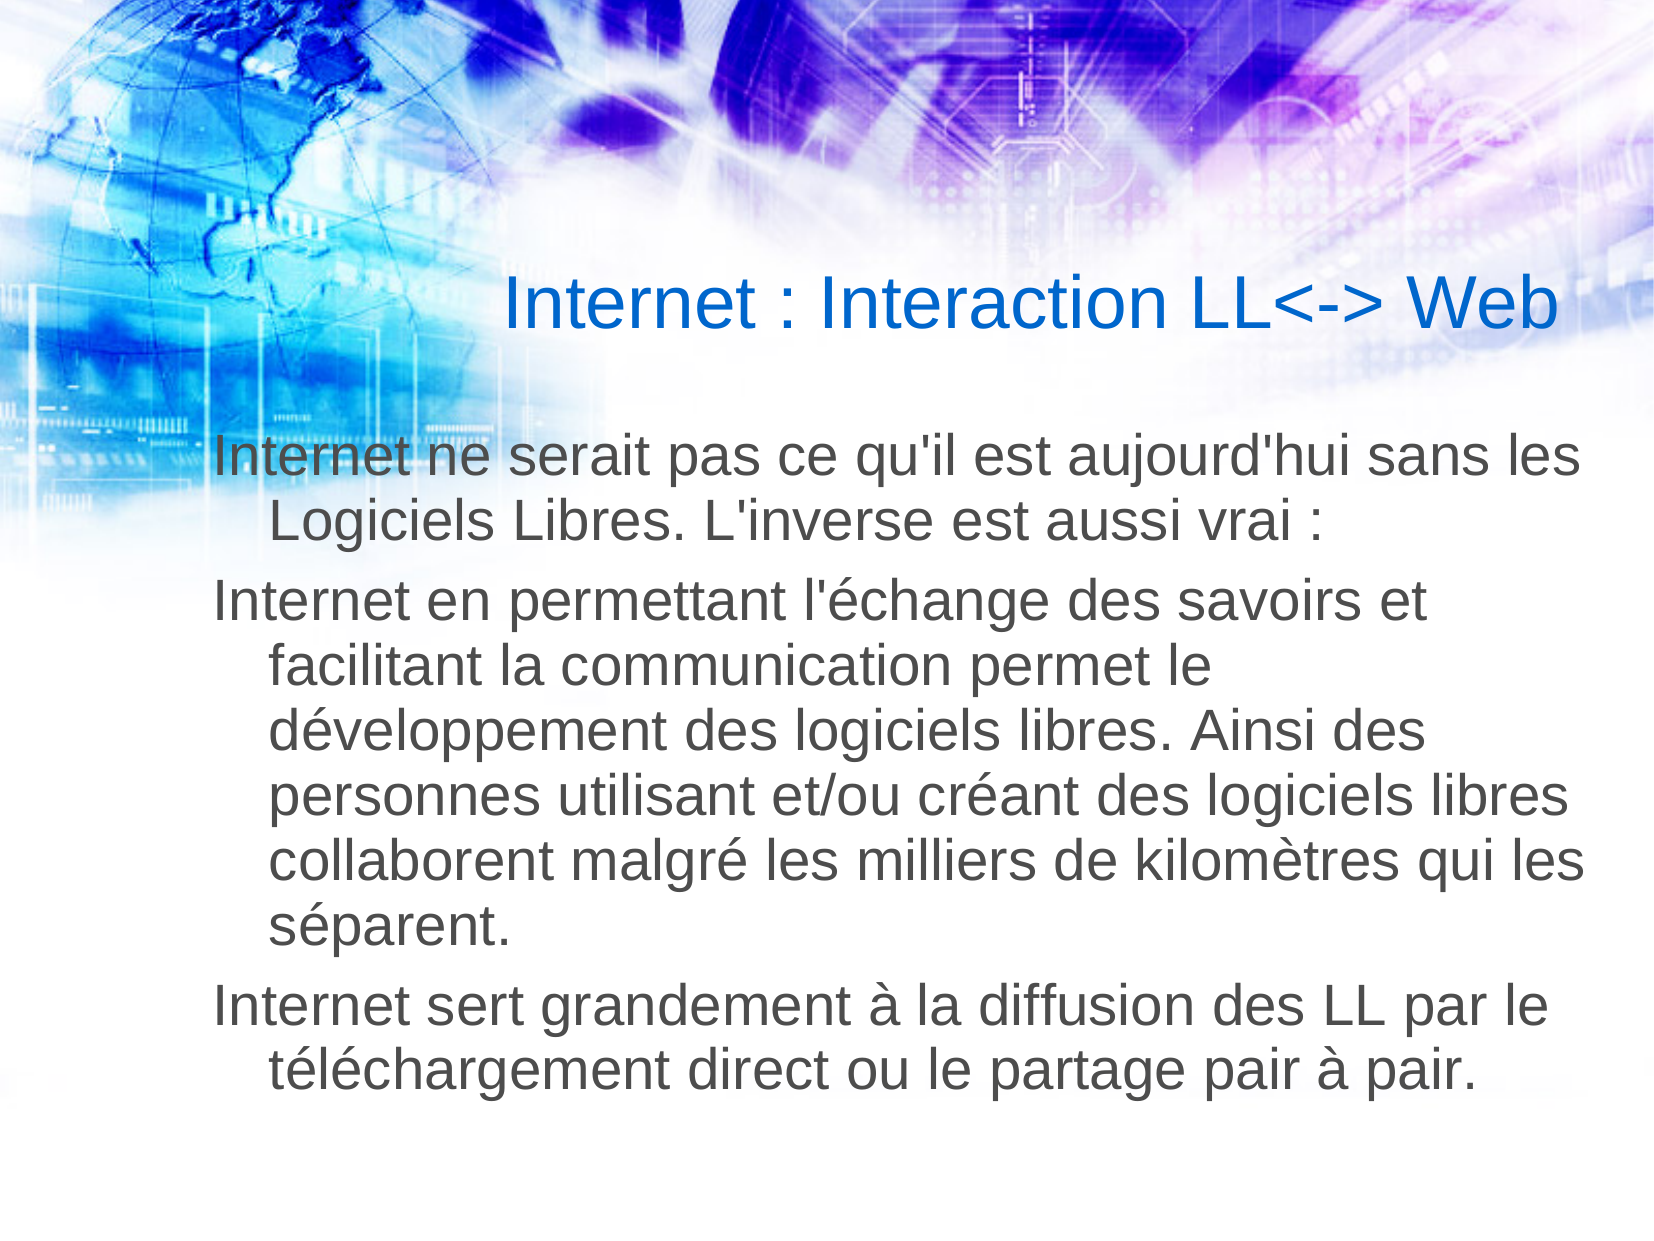

# Internet : Interaction LL<-> Web
Internet ne serait pas ce qu'il est aujourd'hui sans les Logiciels Libres. L'inverse est aussi vrai :
Internet en permettant l'échange des savoirs et facilitant la communication permet le développement des logiciels libres. Ainsi des personnes utilisant et/ou créant des logiciels libres collaborent malgré les milliers de kilomètres qui les séparent.
Internet sert grandement à la diffusion des LL par le téléchargement direct ou le partage pair à pair.